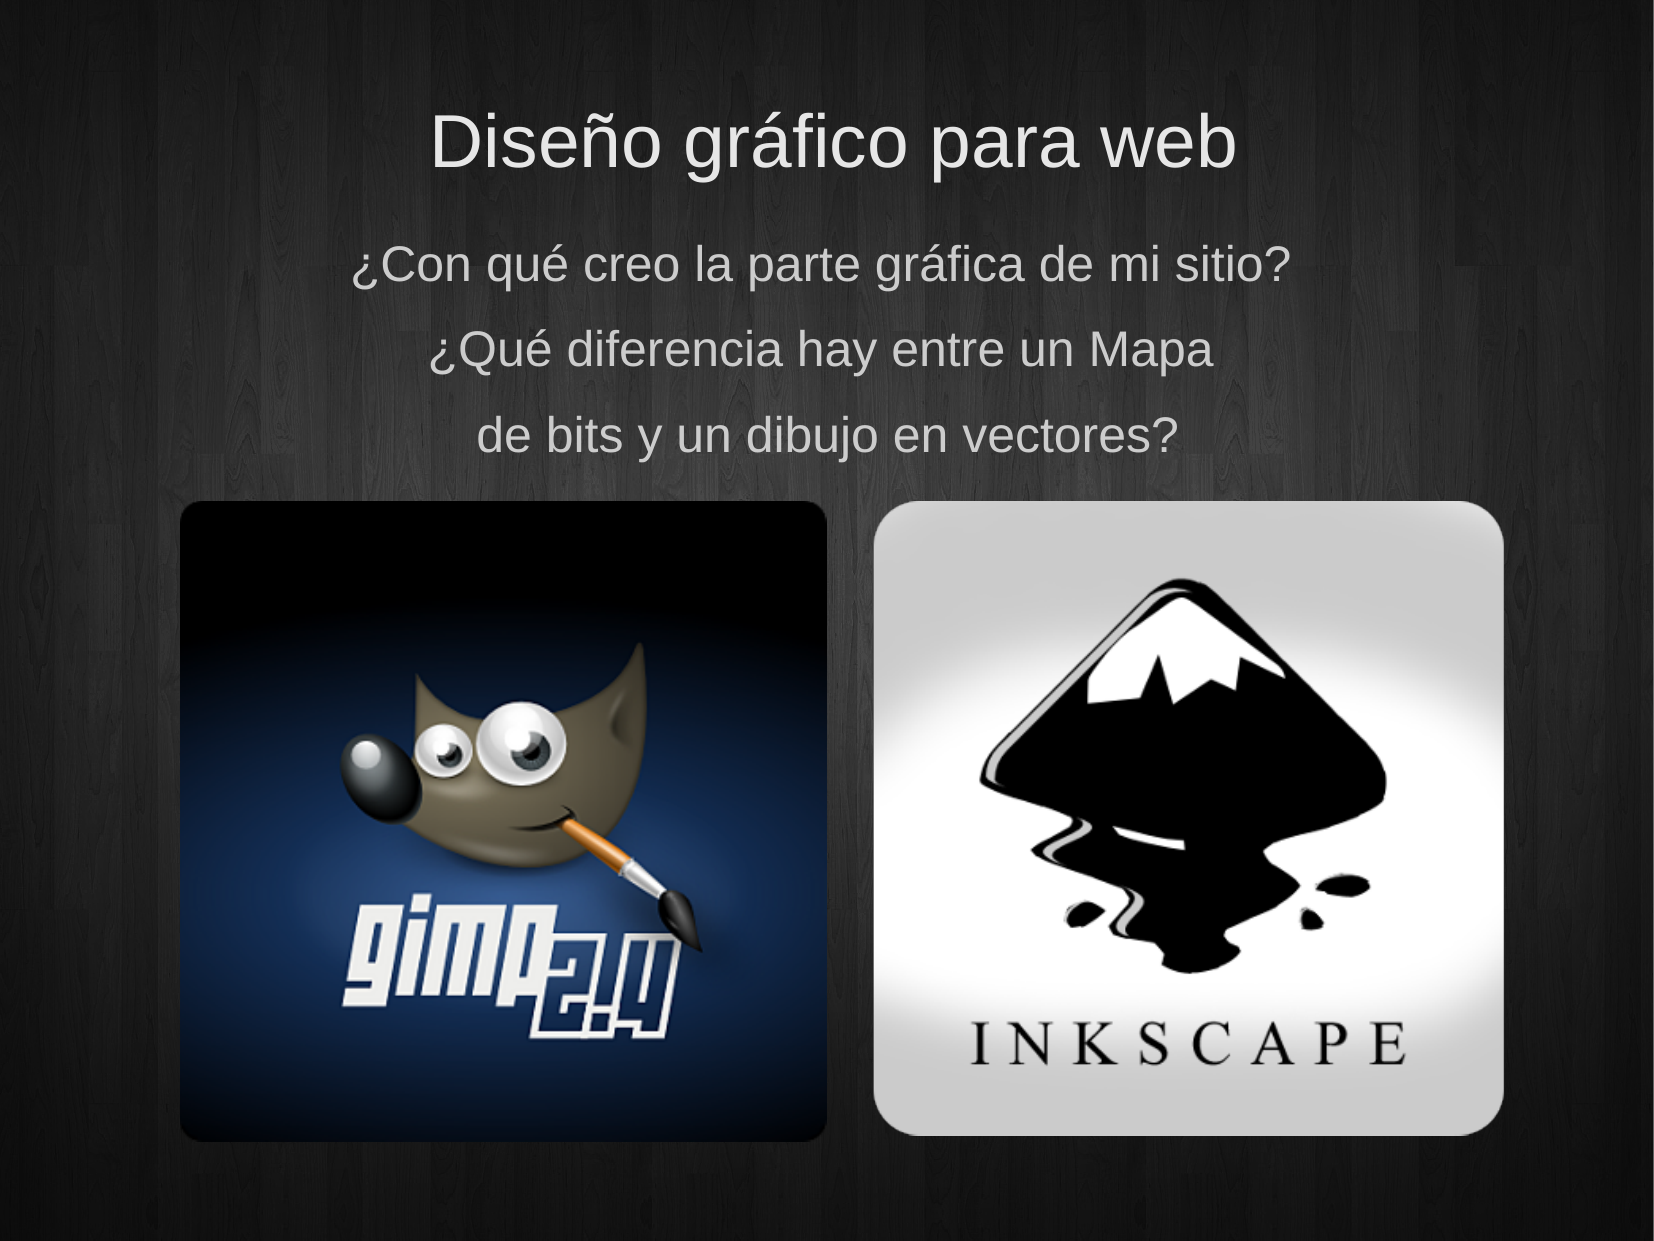

# Diseño gráfico para web
¿Con qué creo la parte gráfica de mi sitio?
¿Qué diferencia hay entre un Mapa
 de bits y un dibujo en vectores?